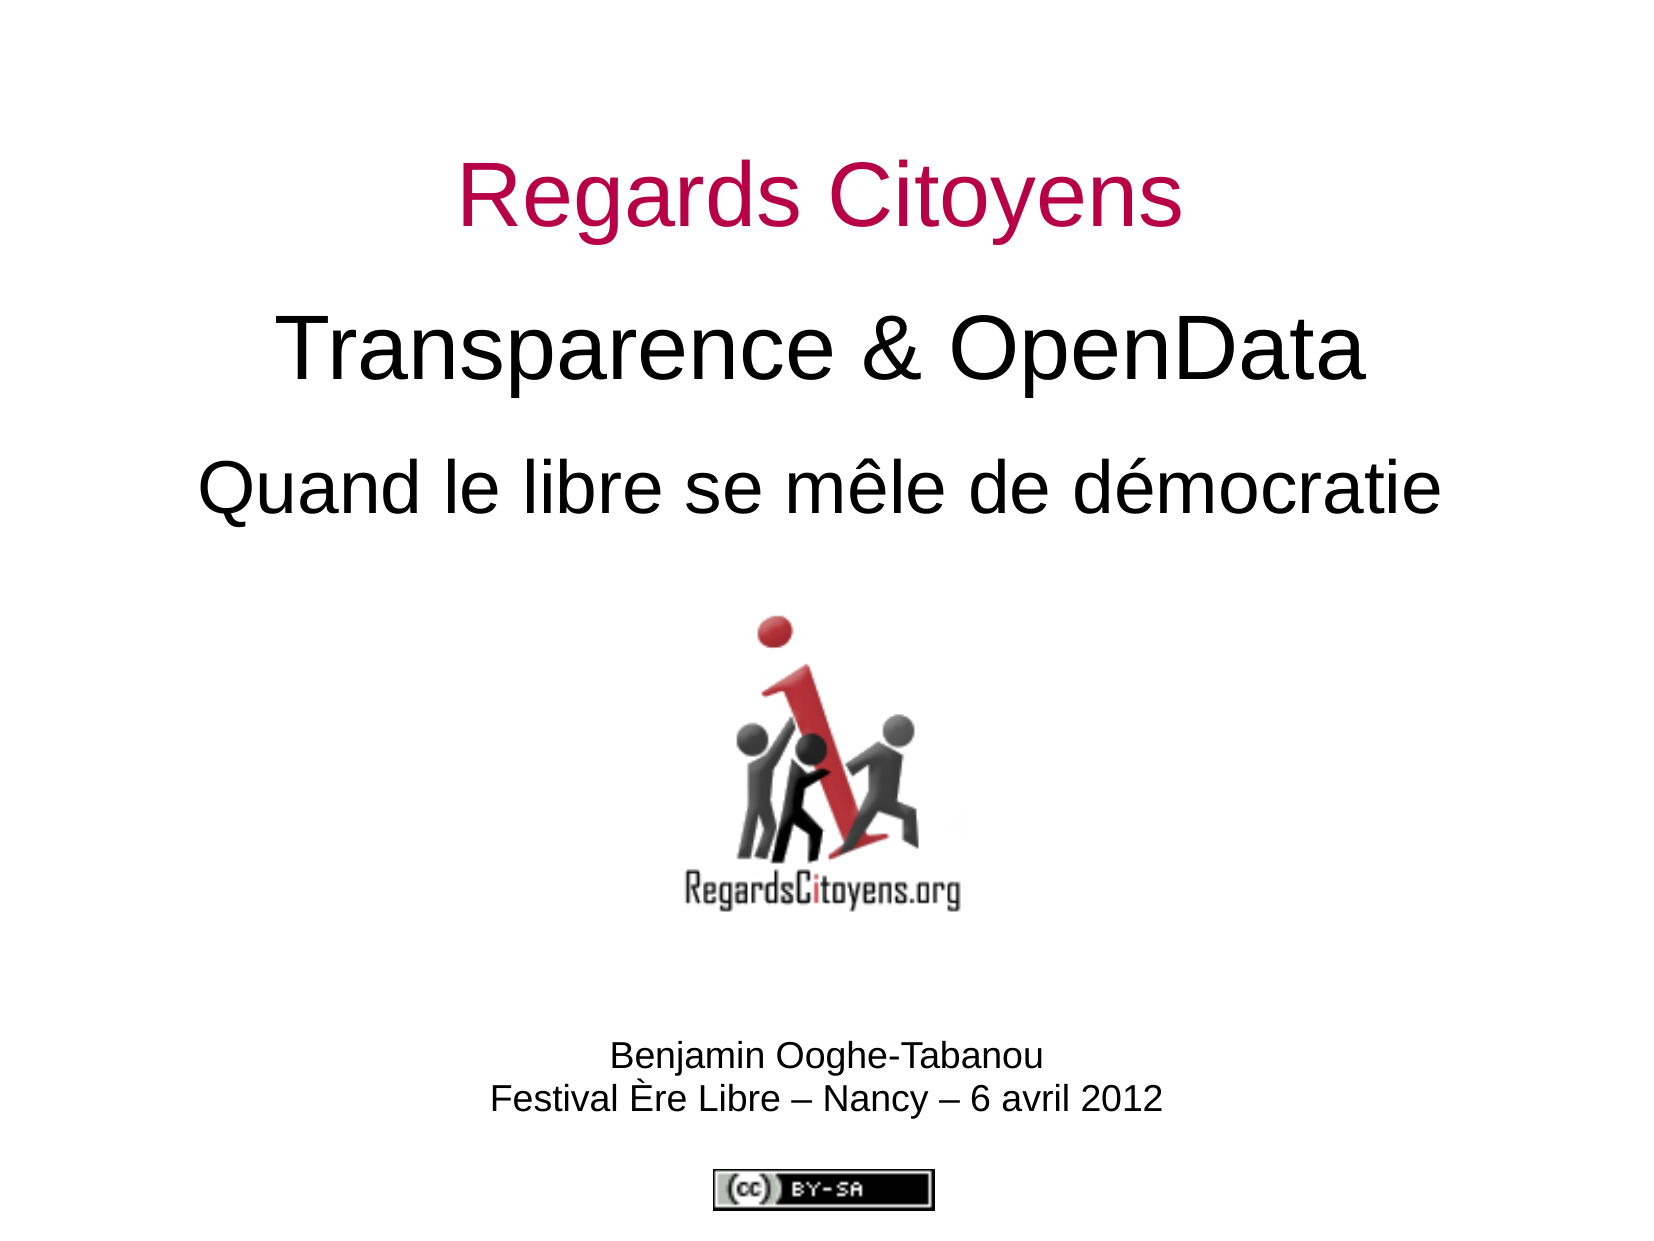

# Regards Citoyens Transparence & OpenData Quand le libre se mêle de démocratie
Benjamin Ooghe-Tabanou
Festival Ère Libre – Nancy – 6 avril 2012